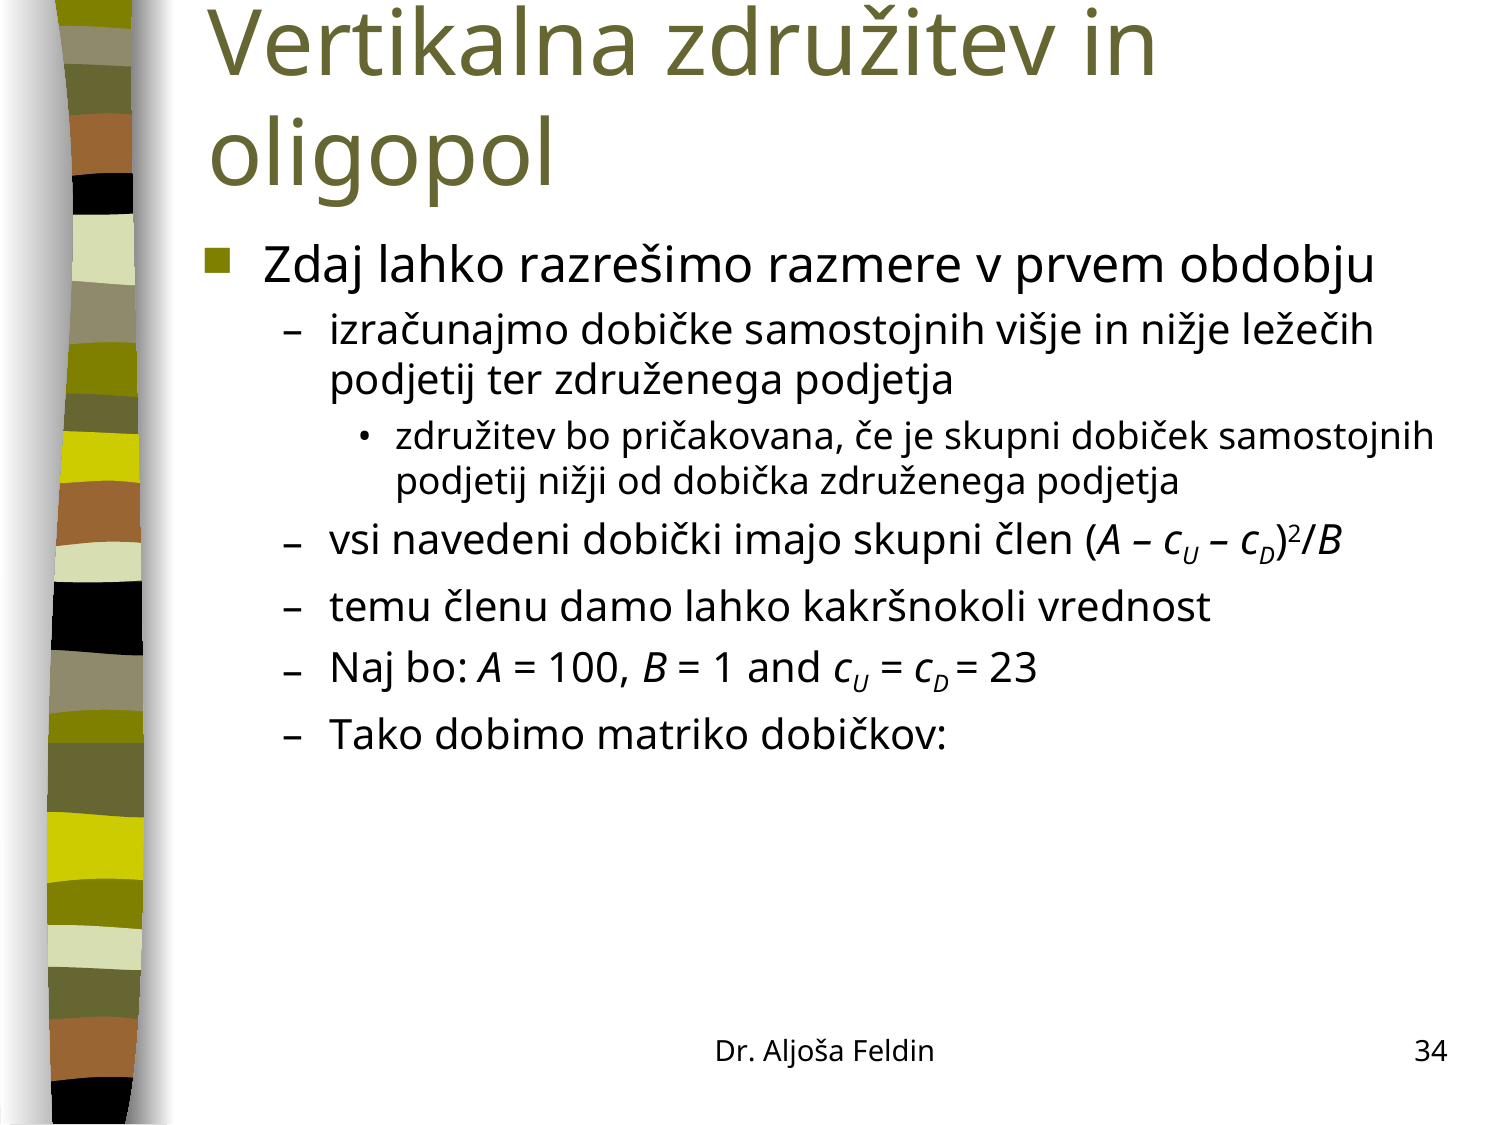

Vertikalna združitev in oligopol
# Zdaj lahko razrešimo razmere v prvem obdobju
izračunajmo dobičke samostojnih višje in nižje ležečih podjetij ter združenega podjetja
združitev bo pričakovana, če je skupni dobiček samostojnih podjetij nižji od dobička združenega podjetja
vsi navedeni dobički imajo skupni člen (A – cU – cD)2/B
temu členu damo lahko kakršnokoli vrednost
Naj bo: A = 100, B = 1 and cU = cD = 23
Tako dobimo matriko dobičkov:
Dr. Aljoša Feldin